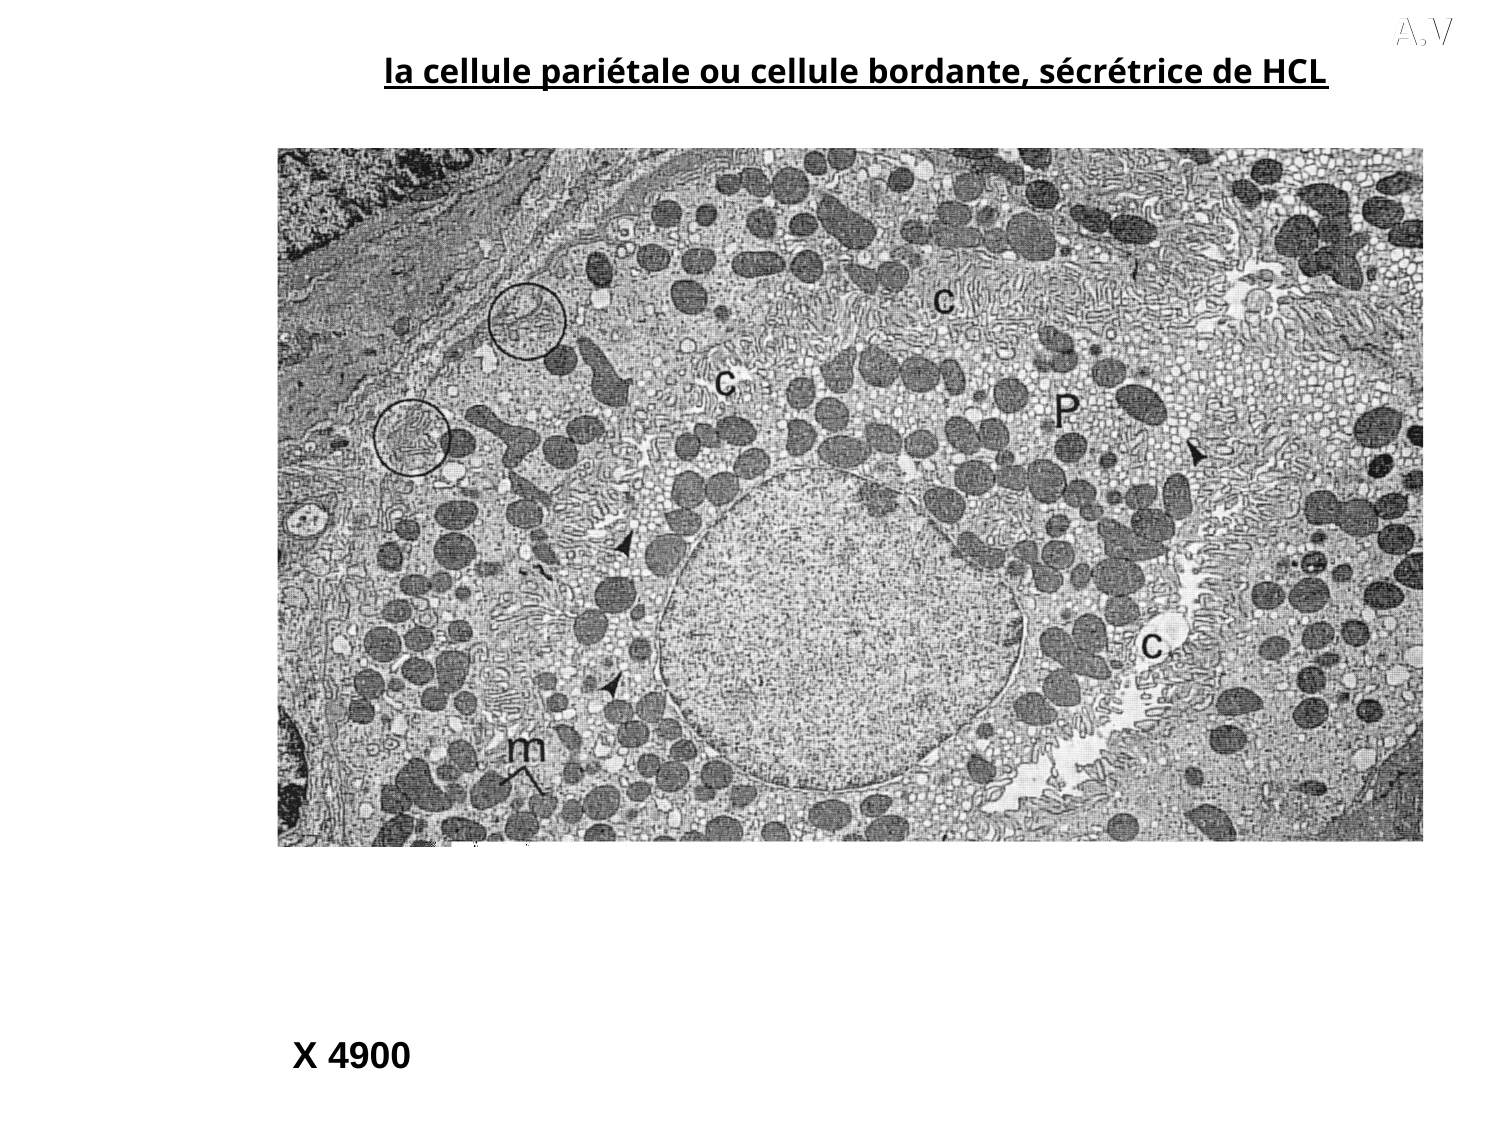

A.V
la cellule pariétale ou cellule bordante, sécrétrice de HCL
X 4900